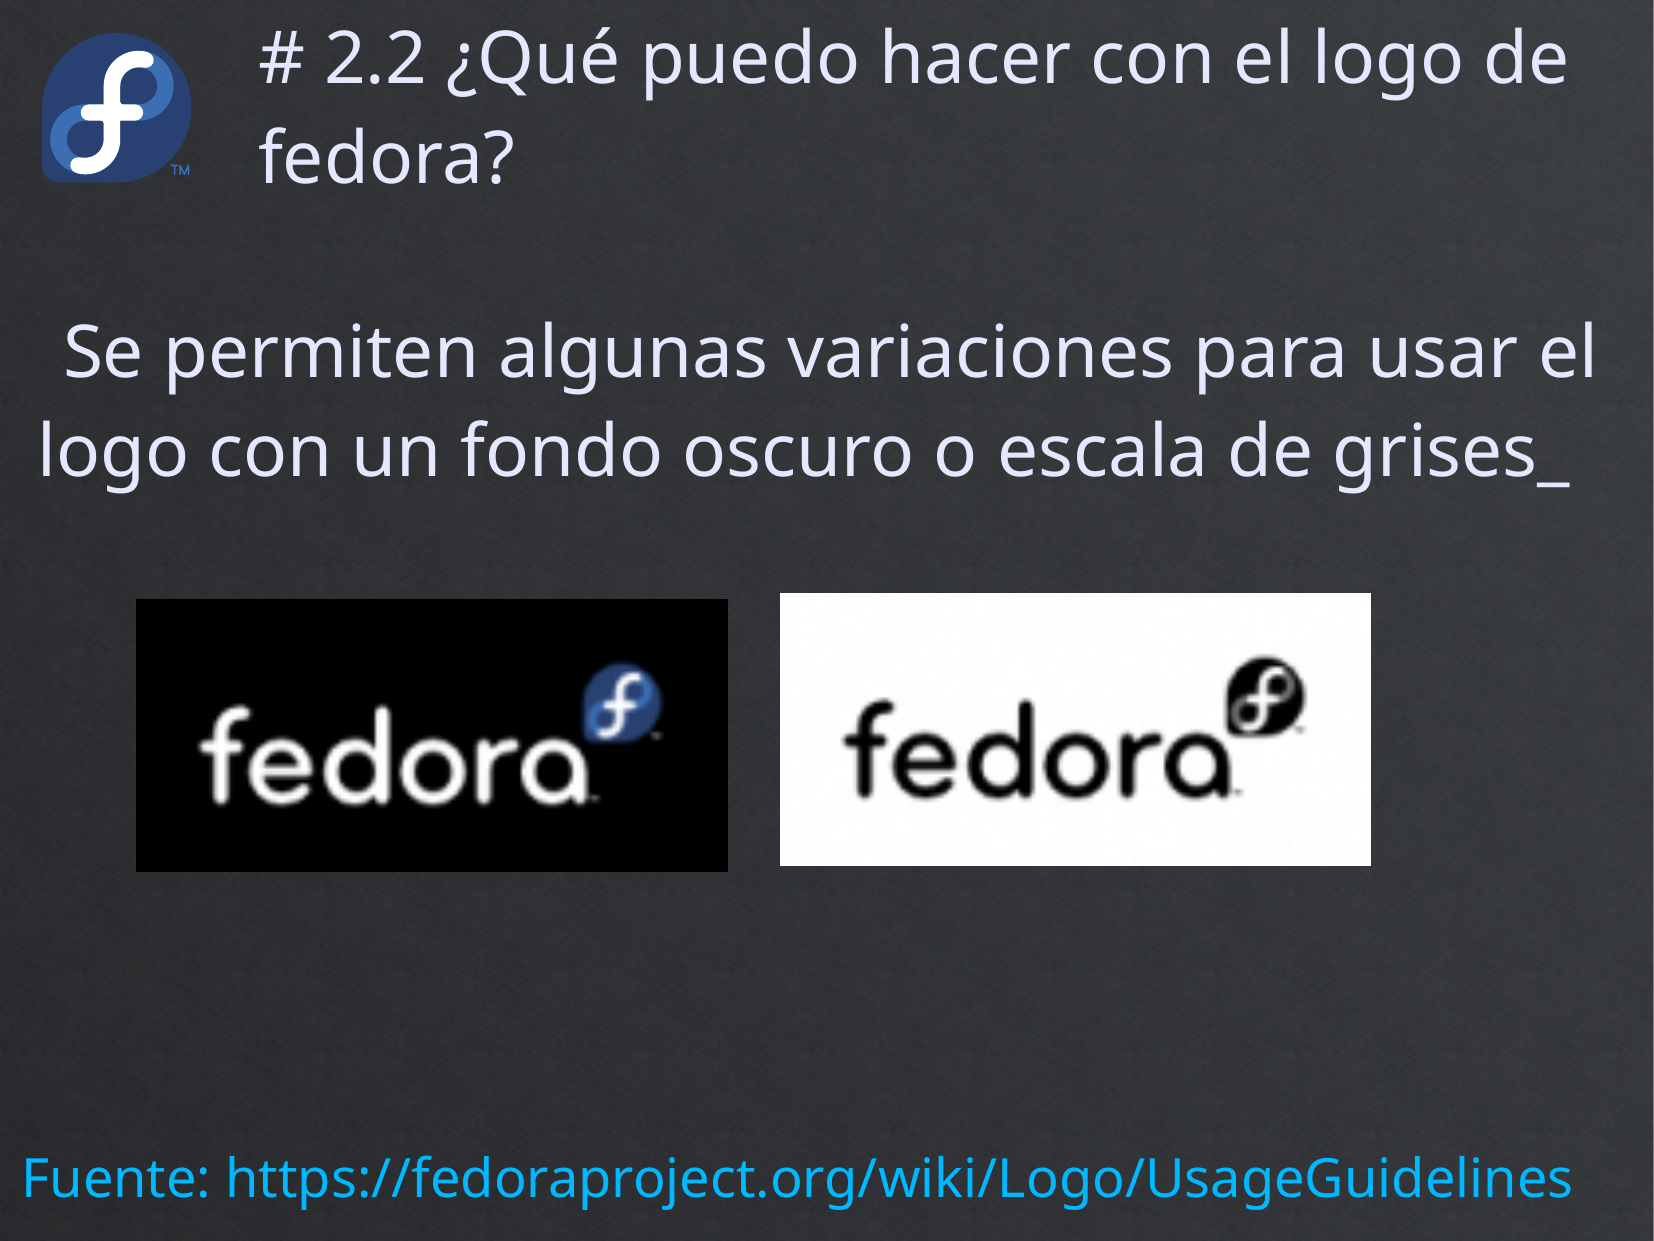

# # 2.2 ¿Qué puedo hacer con el logo de fedora?
Se permiten algunas variaciones para usar el logo con un fondo oscuro o escala de grises_
Fuente: https://fedoraproject.org/wiki/Logo/UsageGuidelines